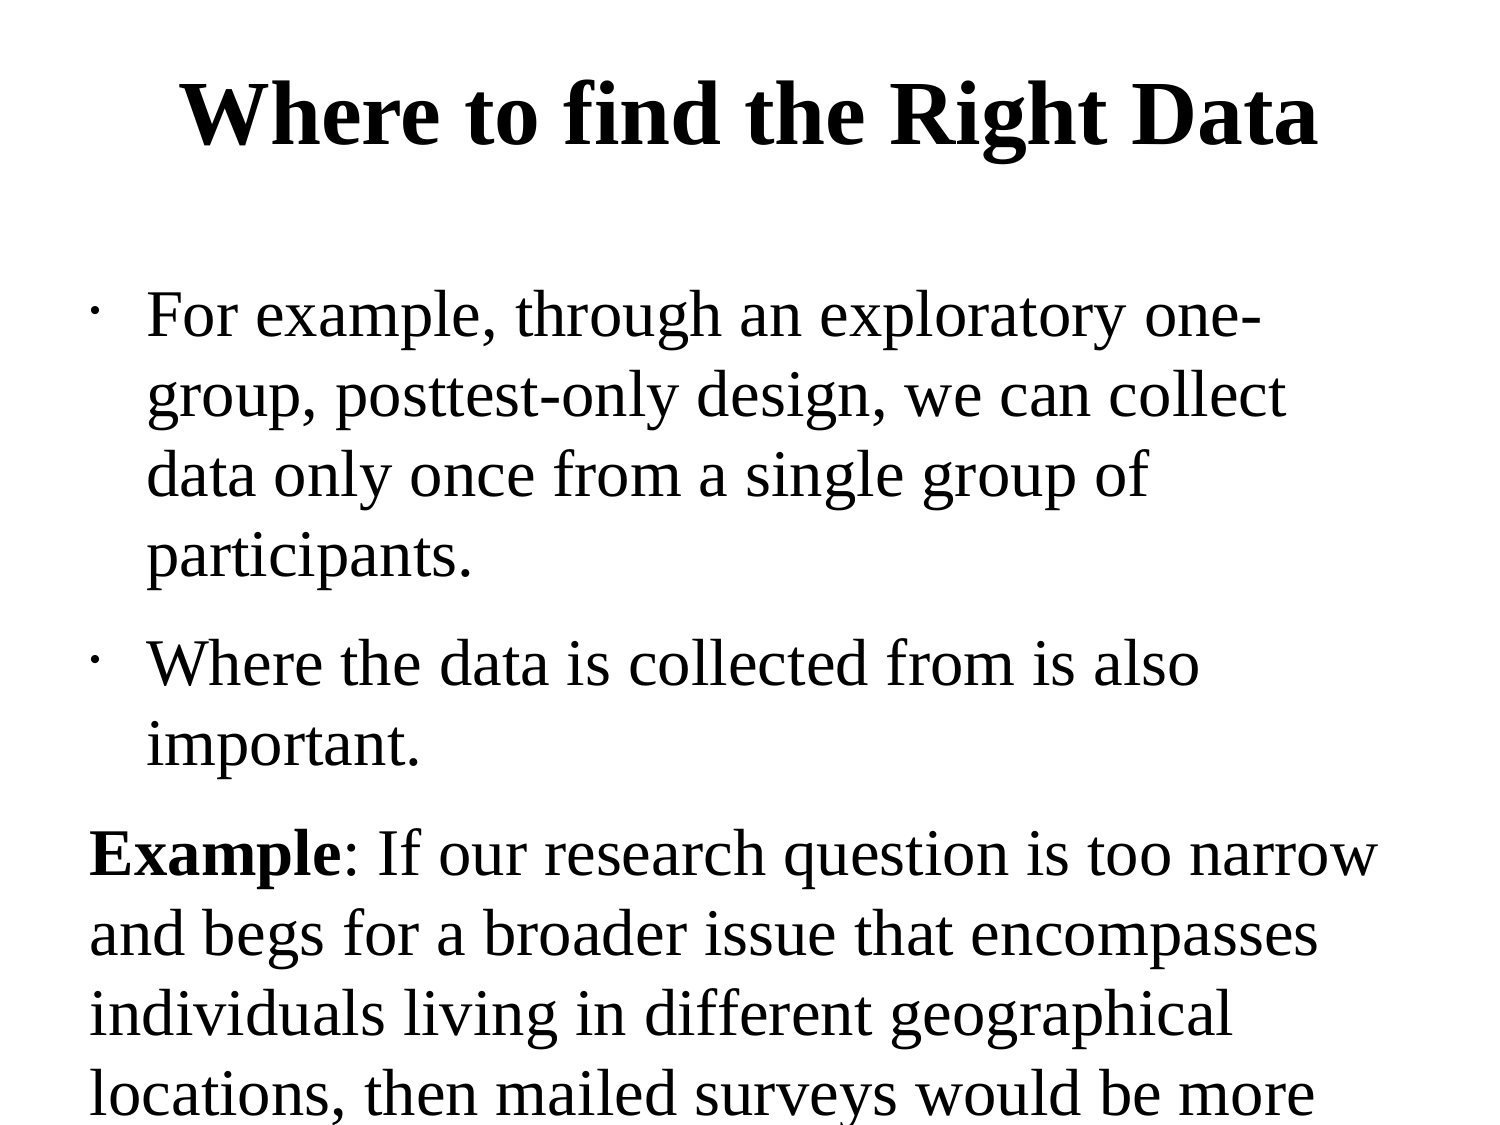

# Where to find the Right Data
For example, through an exploratory one-group, posttest-only design, we can collect data only once from a single group of participants.
Where the data is collected from is also important.
Example: If our research question is too narrow and begs for a broader issue that encompasses individuals living in different geographical locations, then mailed surveys would be more feasible than interviews